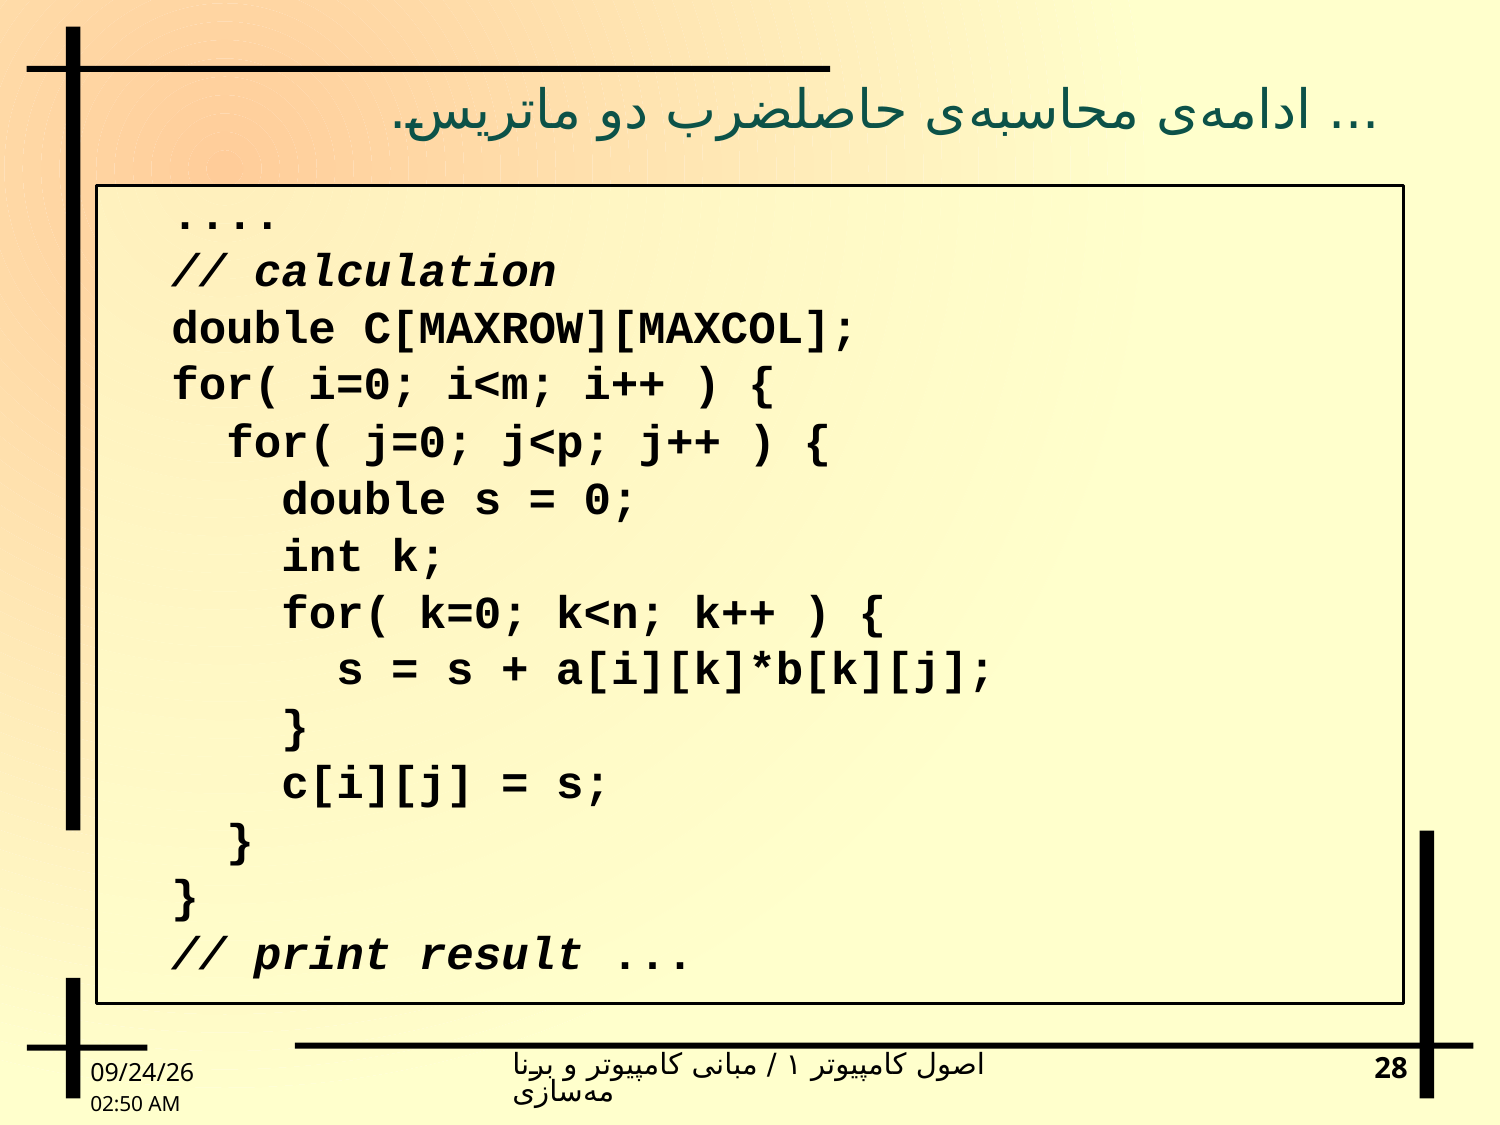

# ... ادامه‌ی محاسبه‌ی حاصلضرب دو ماتریس.
 ....
 // calculation
 double C[MAXROW][MAXCOL];
 for( i=0; i<m; i++ ) {
 for( j=0; j<p; j++ ) {
 double s = 0;
 int k;
 for( k=0; k<n; k++ ) {
 s = s + a[i][k]*b[k][j];
 }
 c[i][j] = s;
 }
 }
 // print result ...
اصول کامپیوتر ۱ / مبانی کامپیوتر و برنامه‌سازی
28